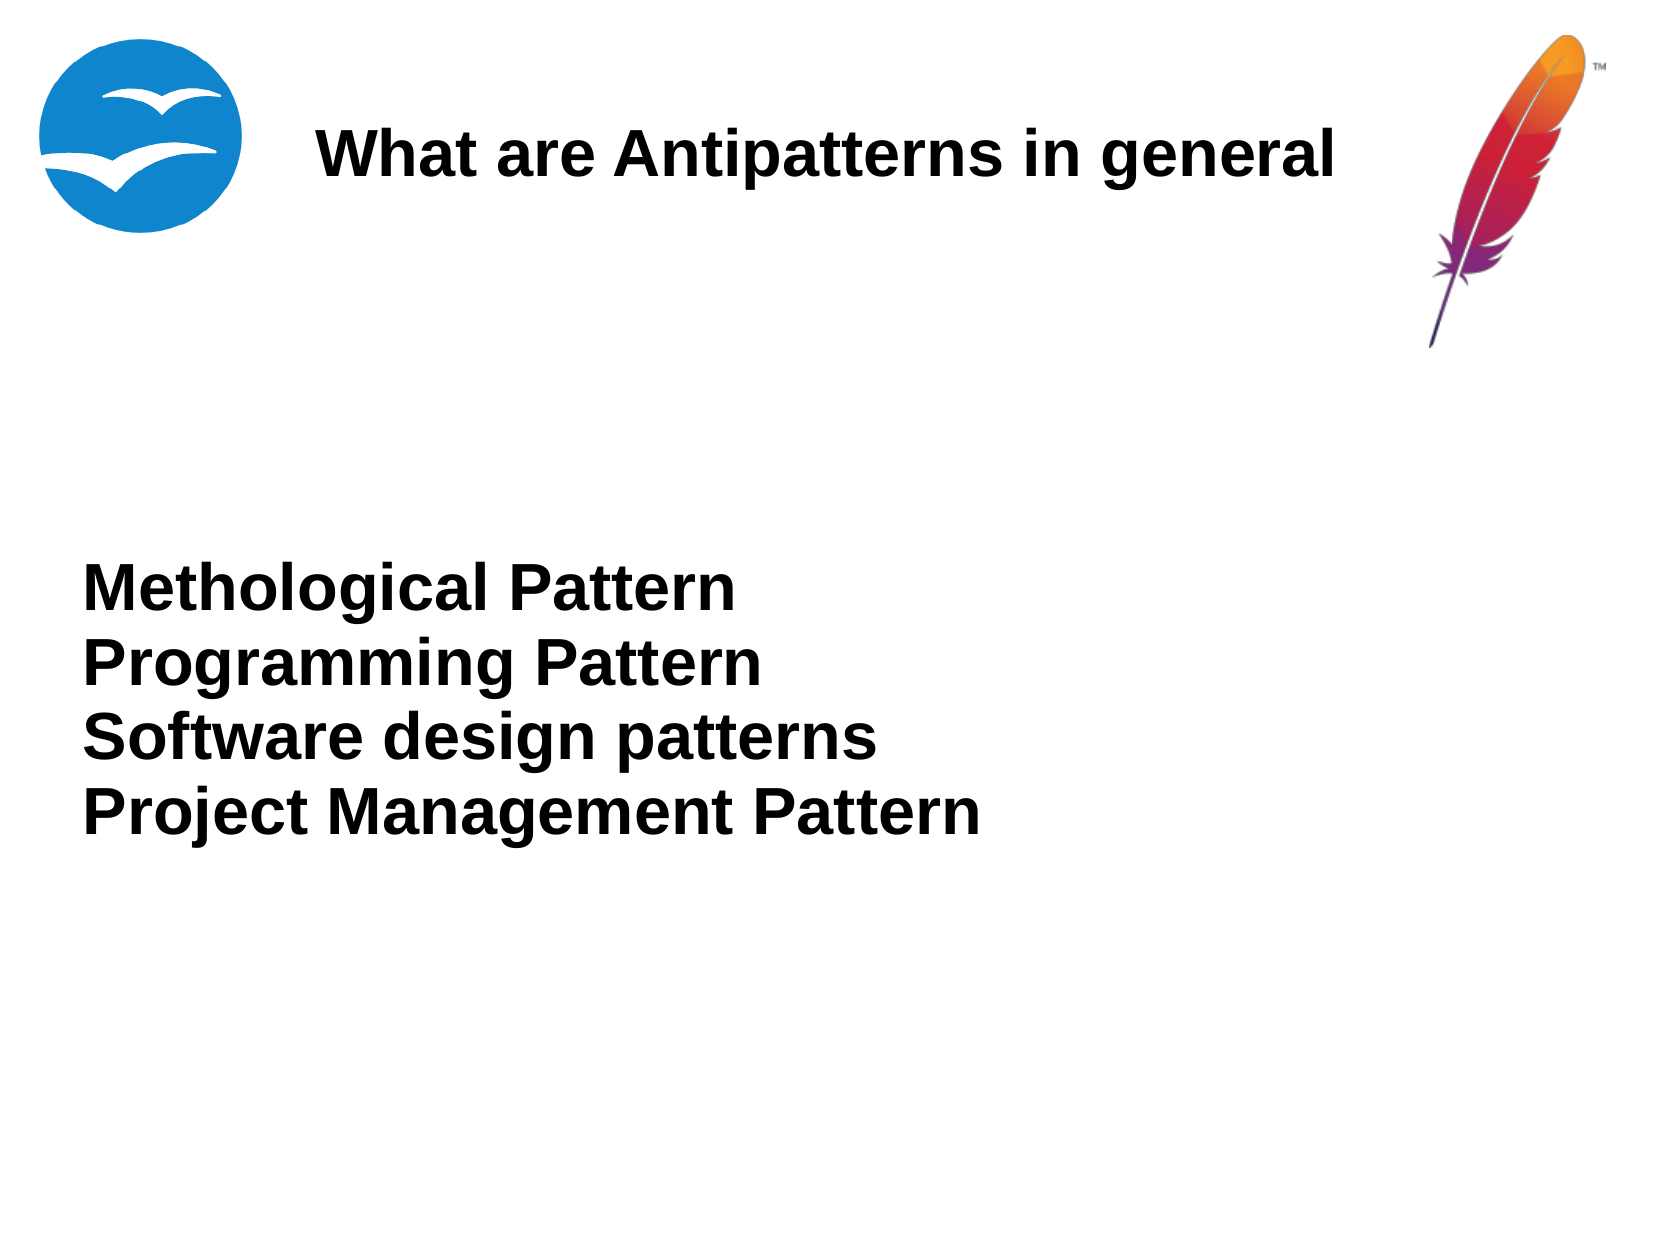

# What are Antipatterns in general
Methological Pattern
Programming Pattern
Software design patterns
Project Management Pattern